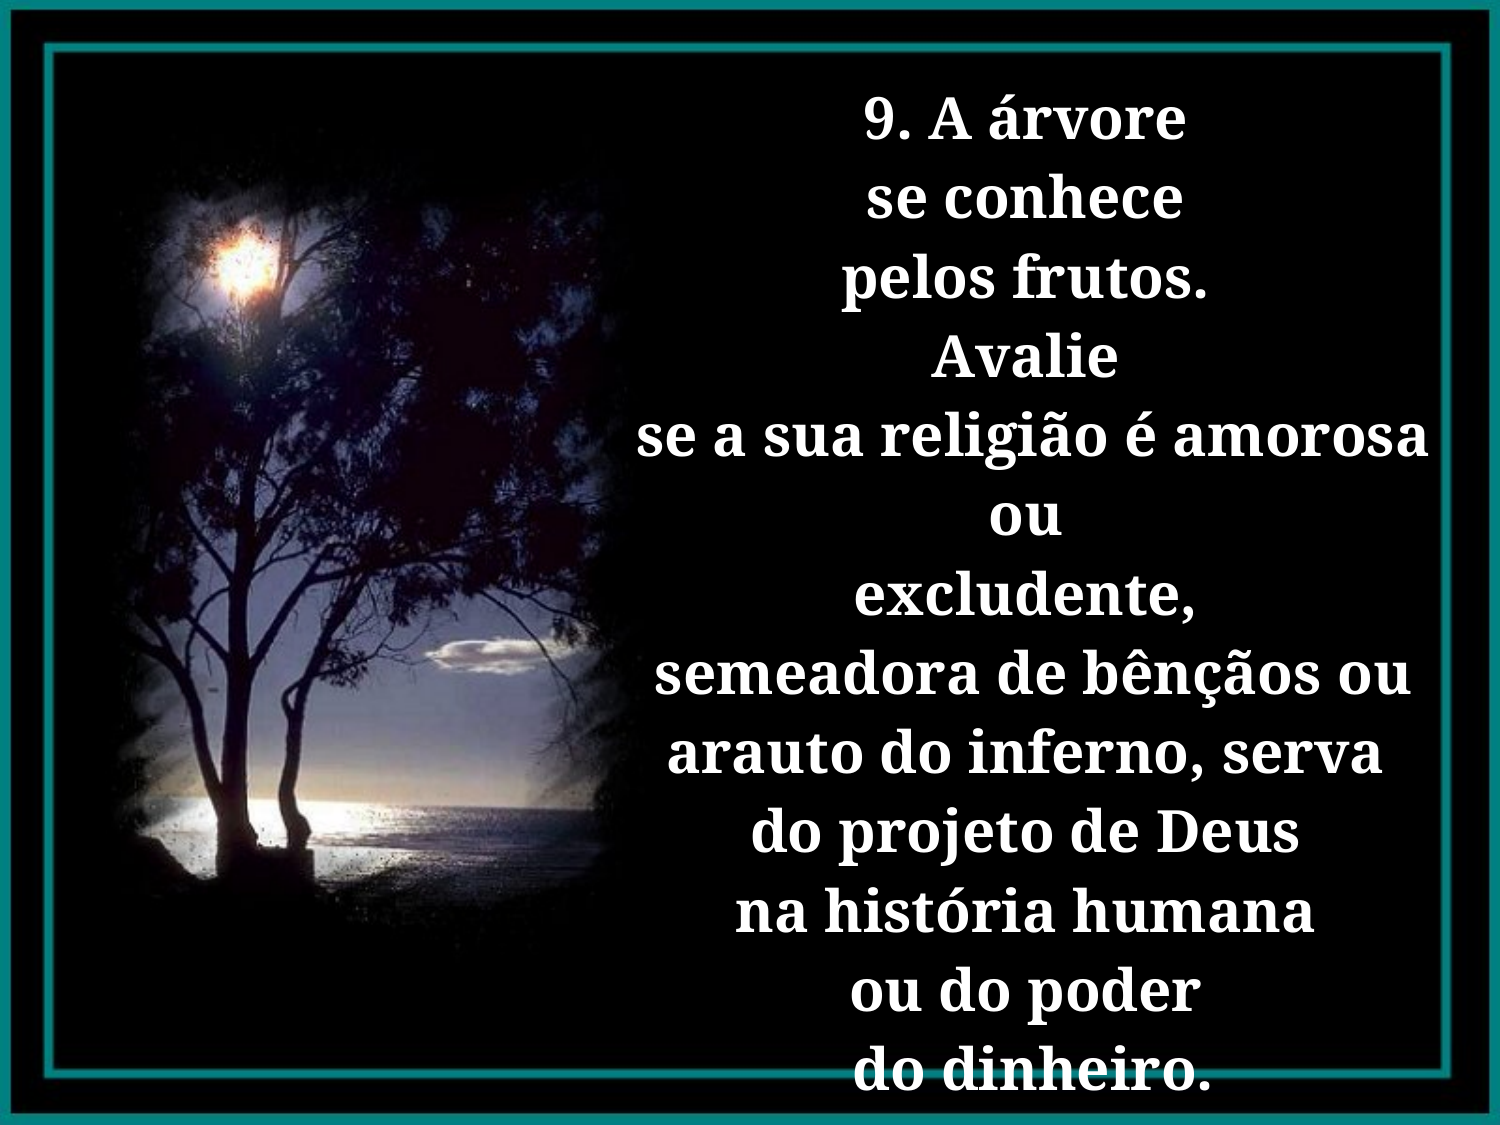

9. A árvore
se conhece
pelos frutos.
Avalie
se a sua religião é amorosa ou
excludente,
semeadora de bênçãos ou arauto do inferno, serva
do projeto de Deus
na história humana
ou do poder
do dinheiro.